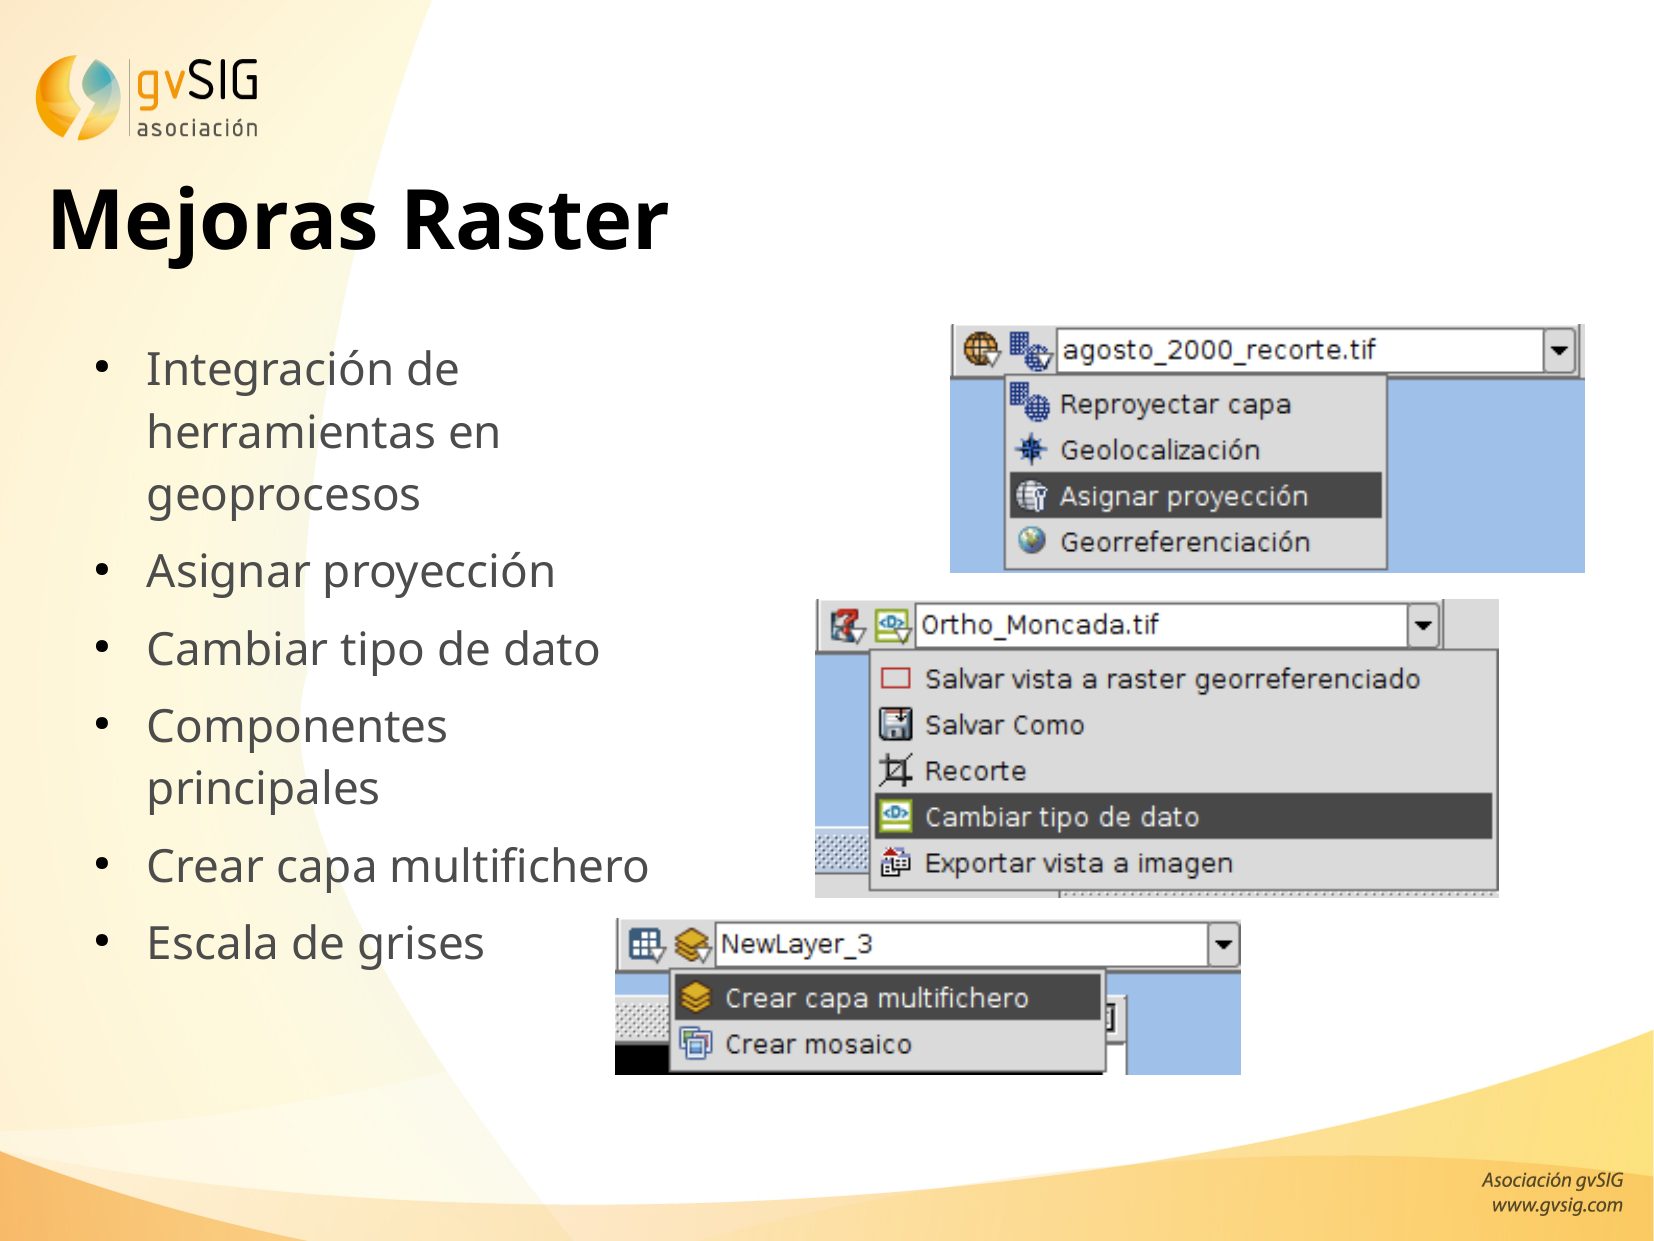

# Mejoras Raster
Integración de herramientas en geoprocesos
Asignar proyección
Cambiar tipo de dato
Componentes principales
Crear capa multifichero
Escala de grises